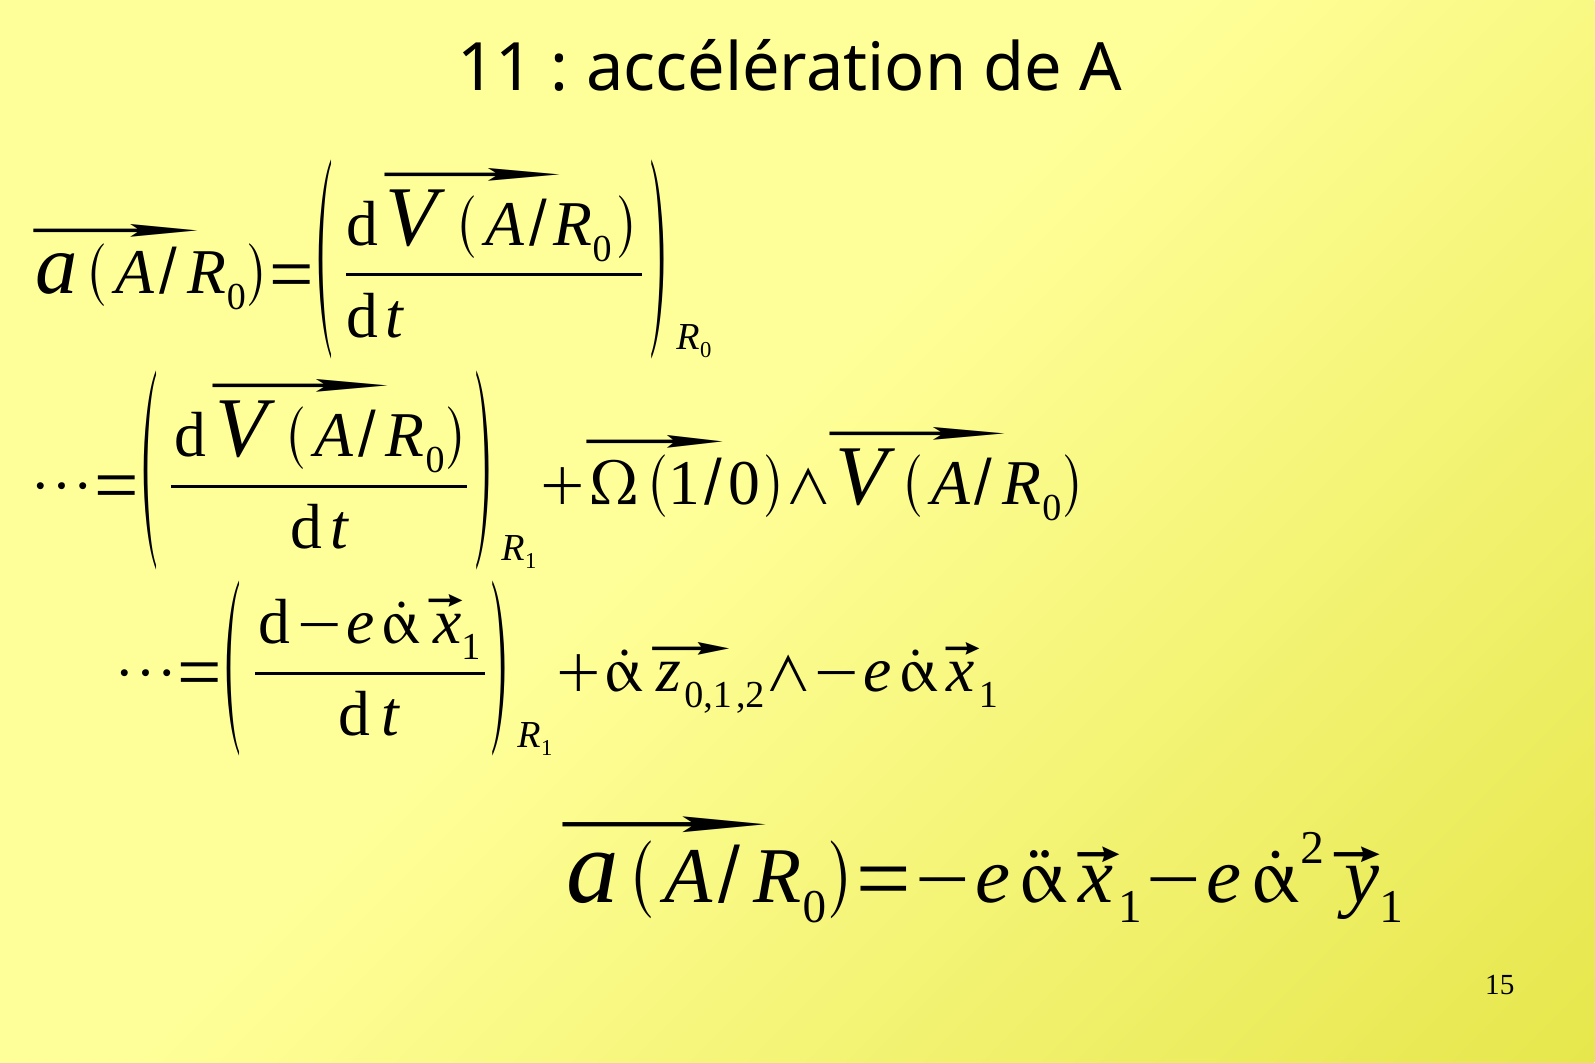

# 11 : accélération de A
15